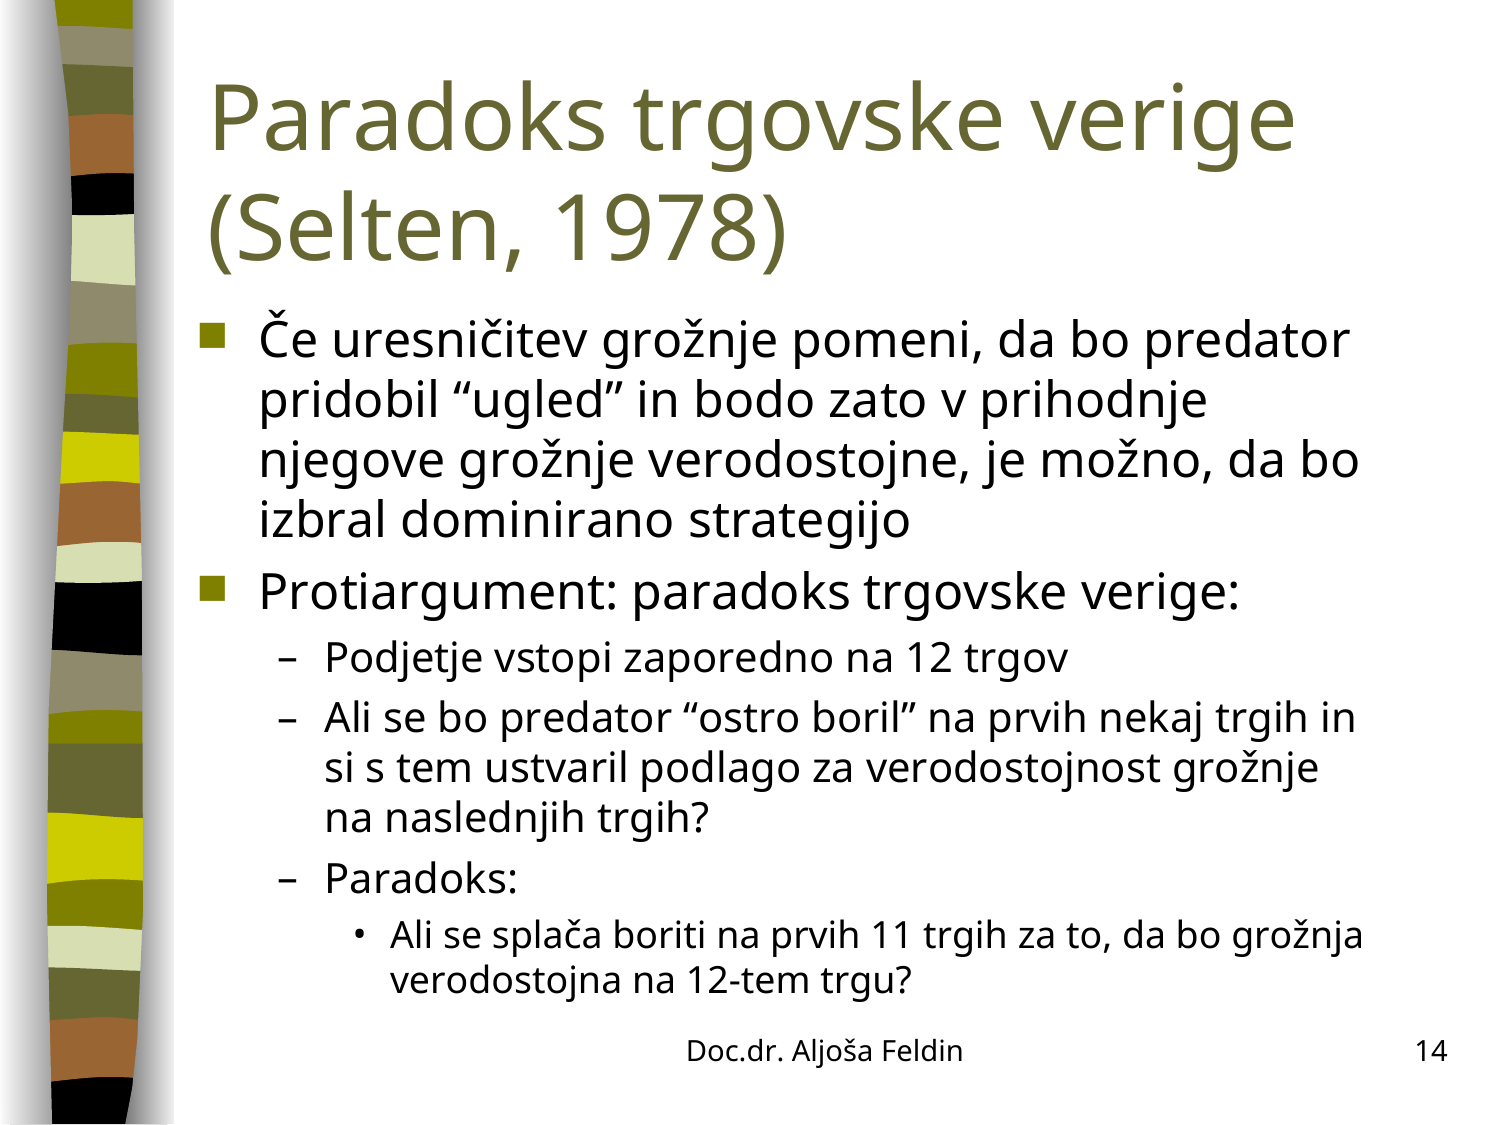

# Paradoks trgovske verige (Selten, 1978)
Če uresničitev grožnje pomeni, da bo predator pridobil “ugled” in bodo zato v prihodnje njegove grožnje verodostojne, je možno, da bo izbral dominirano strategijo
Protiargument: paradoks trgovske verige:
Podjetje vstopi zaporedno na 12 trgov
Ali se bo predator “ostro boril” na prvih nekaj trgih in si s tem ustvaril podlago za verodostojnost grožnje na naslednjih trgih?
Paradoks:
Ali se splača boriti na prvih 11 trgih za to, da bo grožnja verodostojna na 12-tem trgu?
Doc.dr. Aljoša Feldin